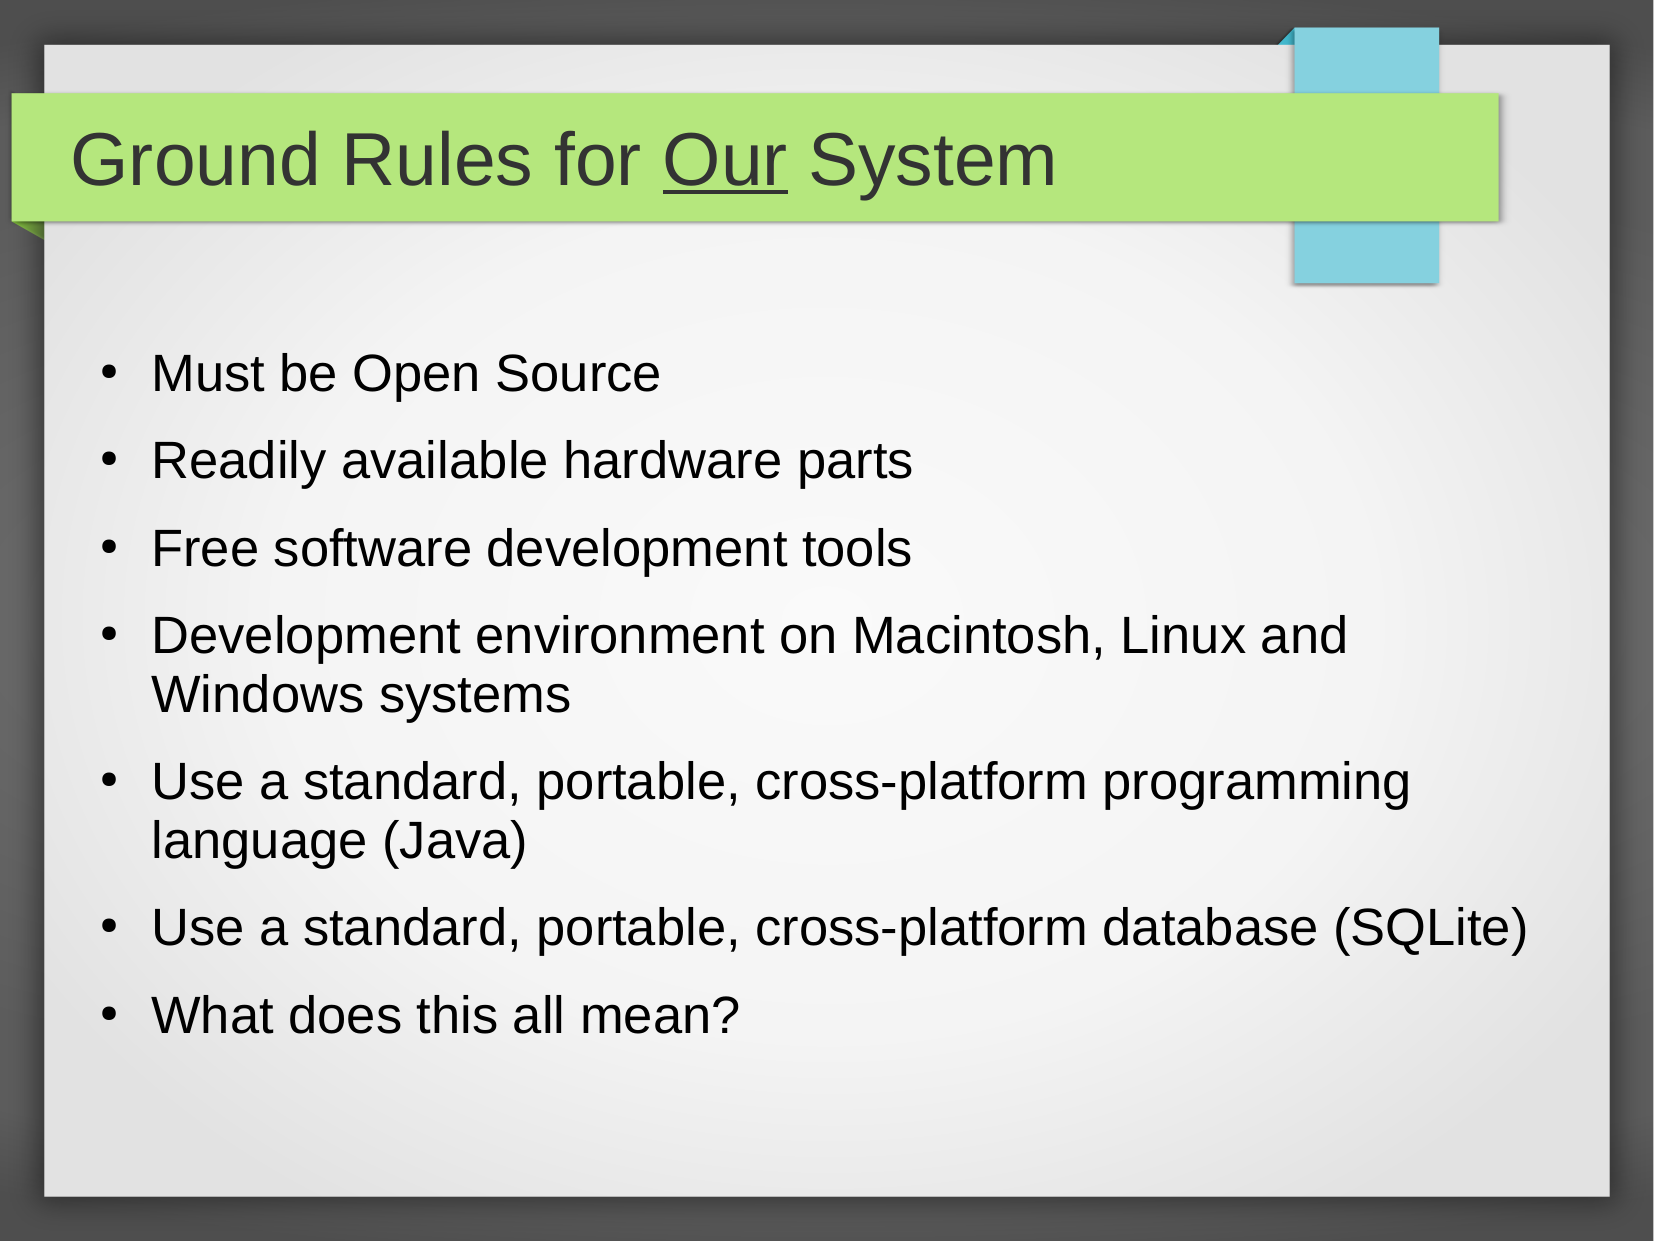

# Ground Rules for Our System
Must be Open Source
Readily available hardware parts
Free software development tools
Development environment on Macintosh, Linux and Windows systems
Use a standard, portable, cross-platform programming language (Java)
Use a standard, portable, cross-platform database (SQLite)
What does this all mean?